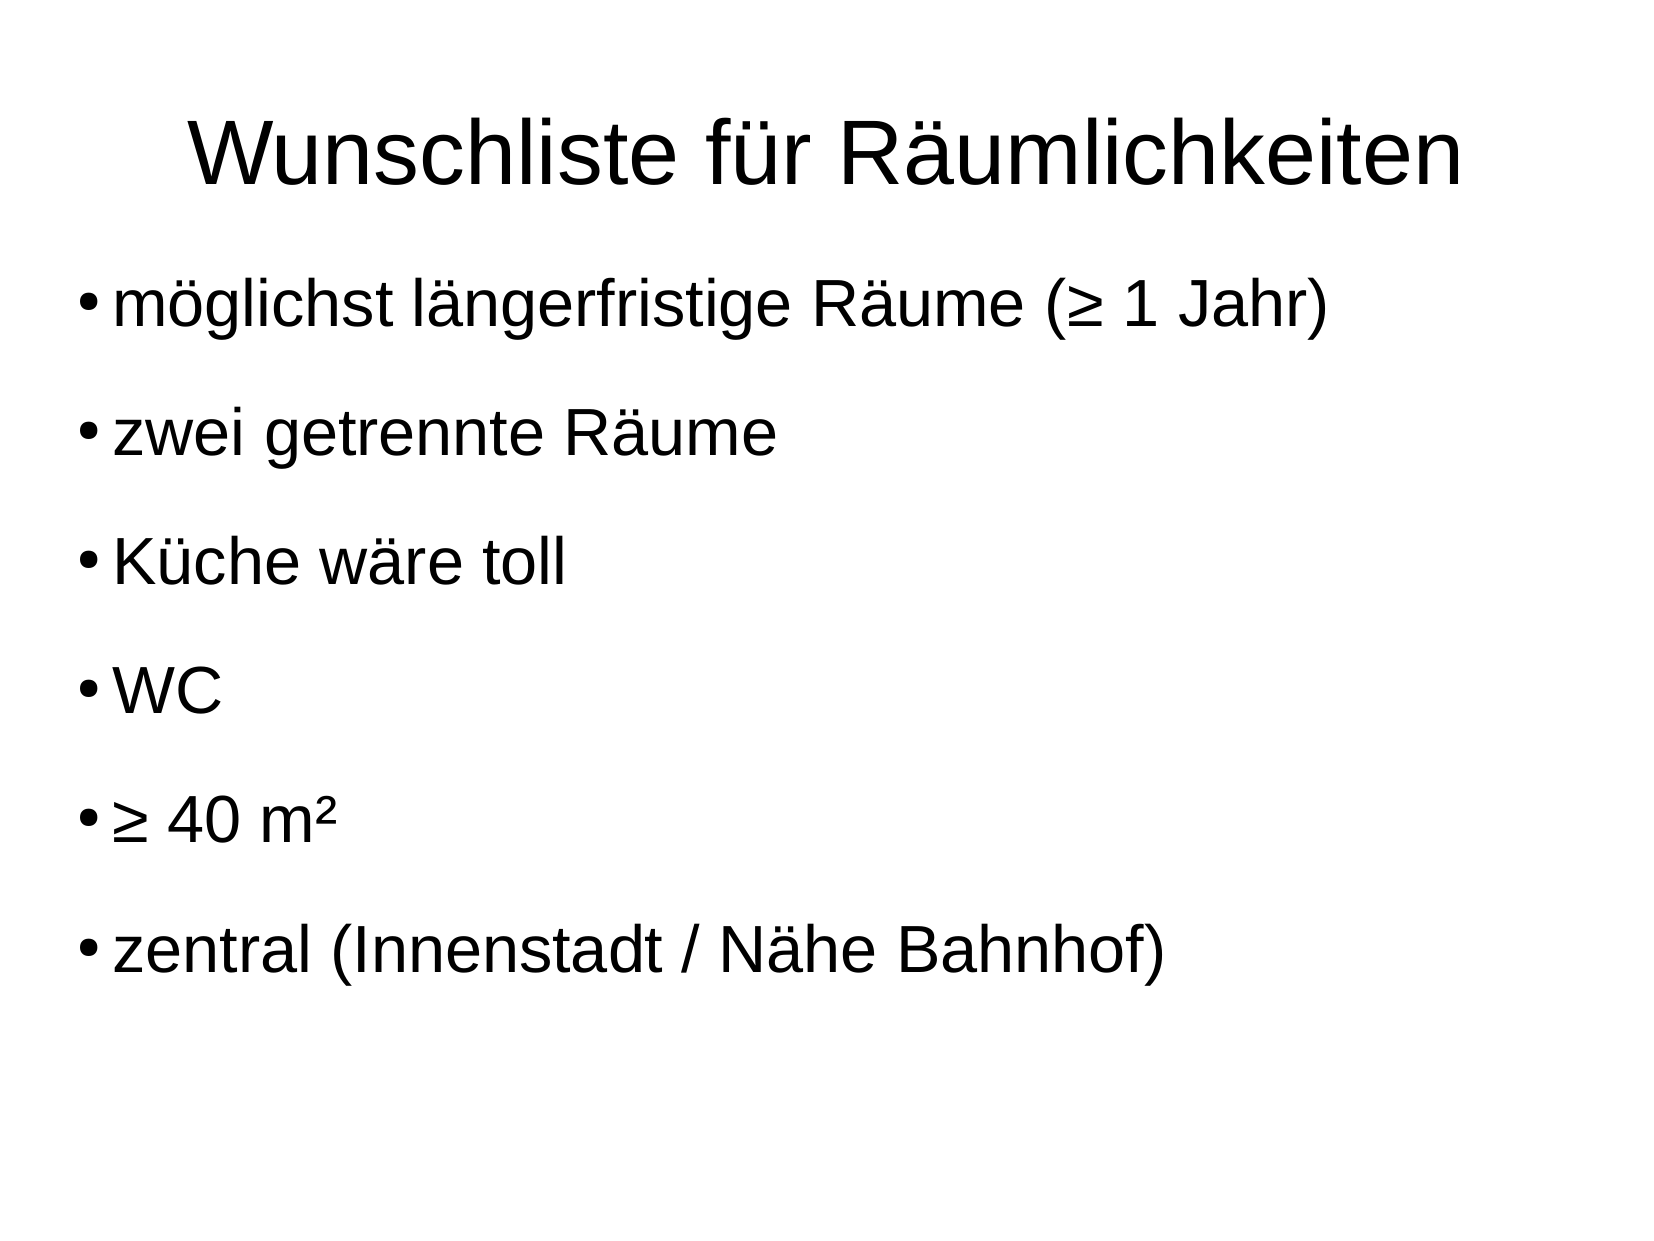

# Wunschliste für Räumlichkeiten
möglichst längerfristige Räume (≥ 1 Jahr)
zwei getrennte Räume
Küche wäre toll
WC
≥ 40 m²
zentral (Innenstadt / Nähe Bahnhof)